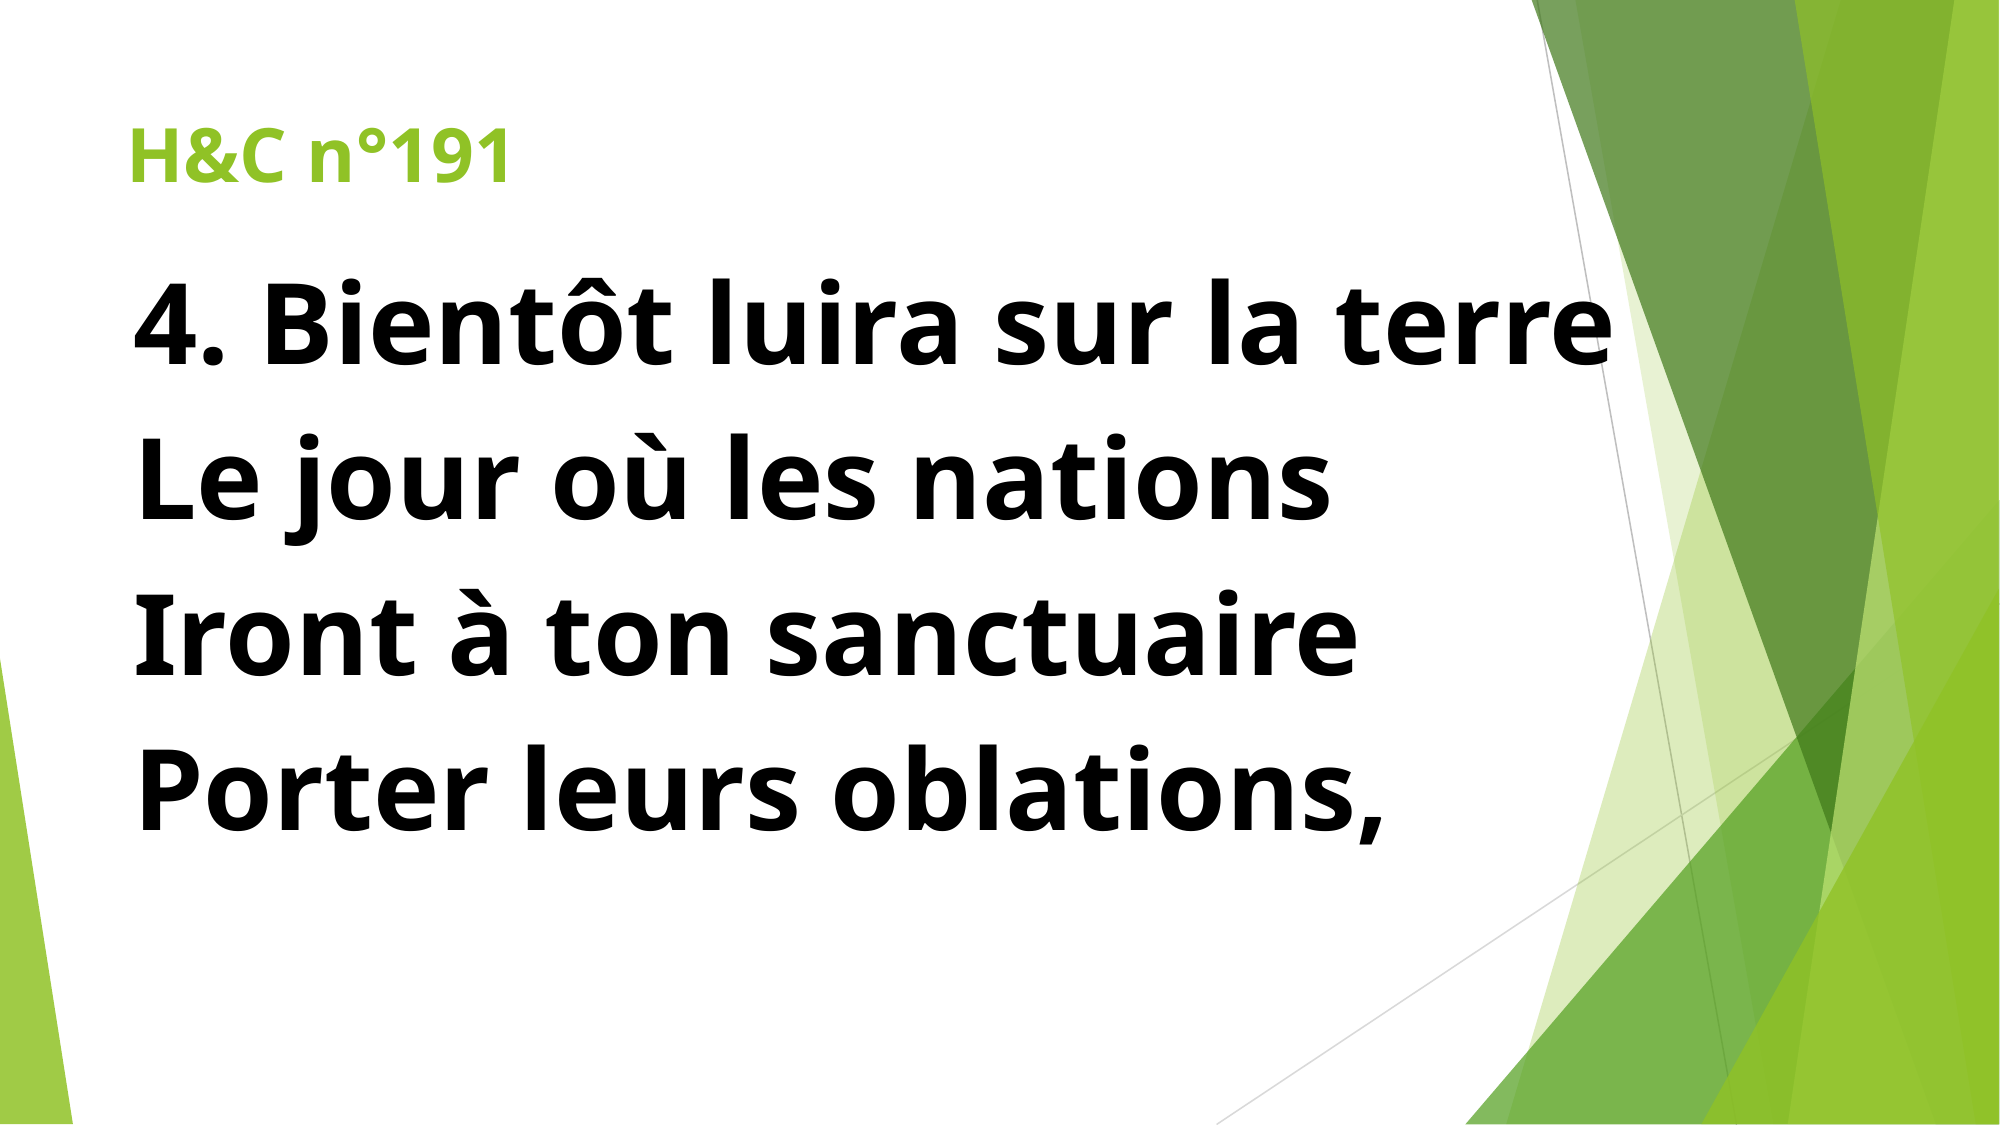

H&C n°191
4. Bientôt luira sur la terre
Le jour où les nations
Iront à ton sanctuaire
Porter leurs oblations,